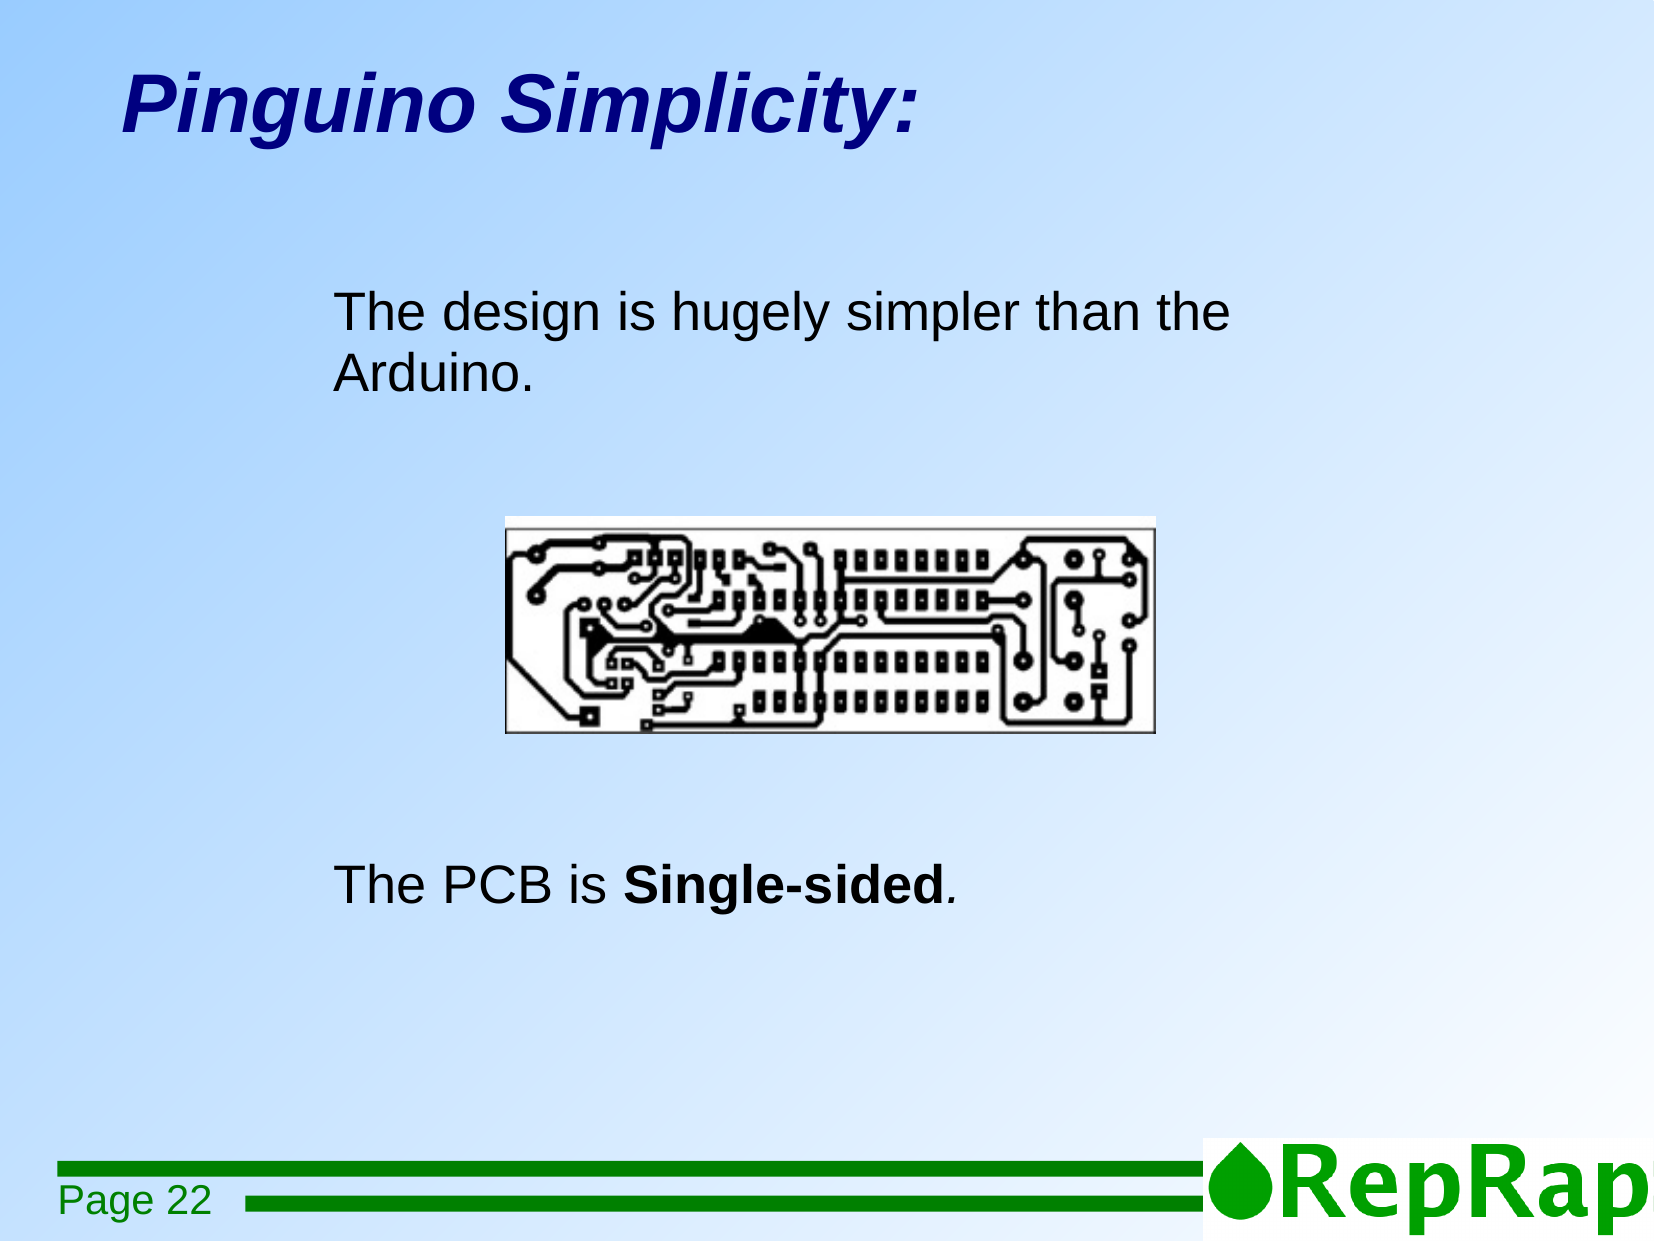

# Pinguino Simplicity:
The design is hugely simpler than the Arduino.
The PCB is Single-sided.